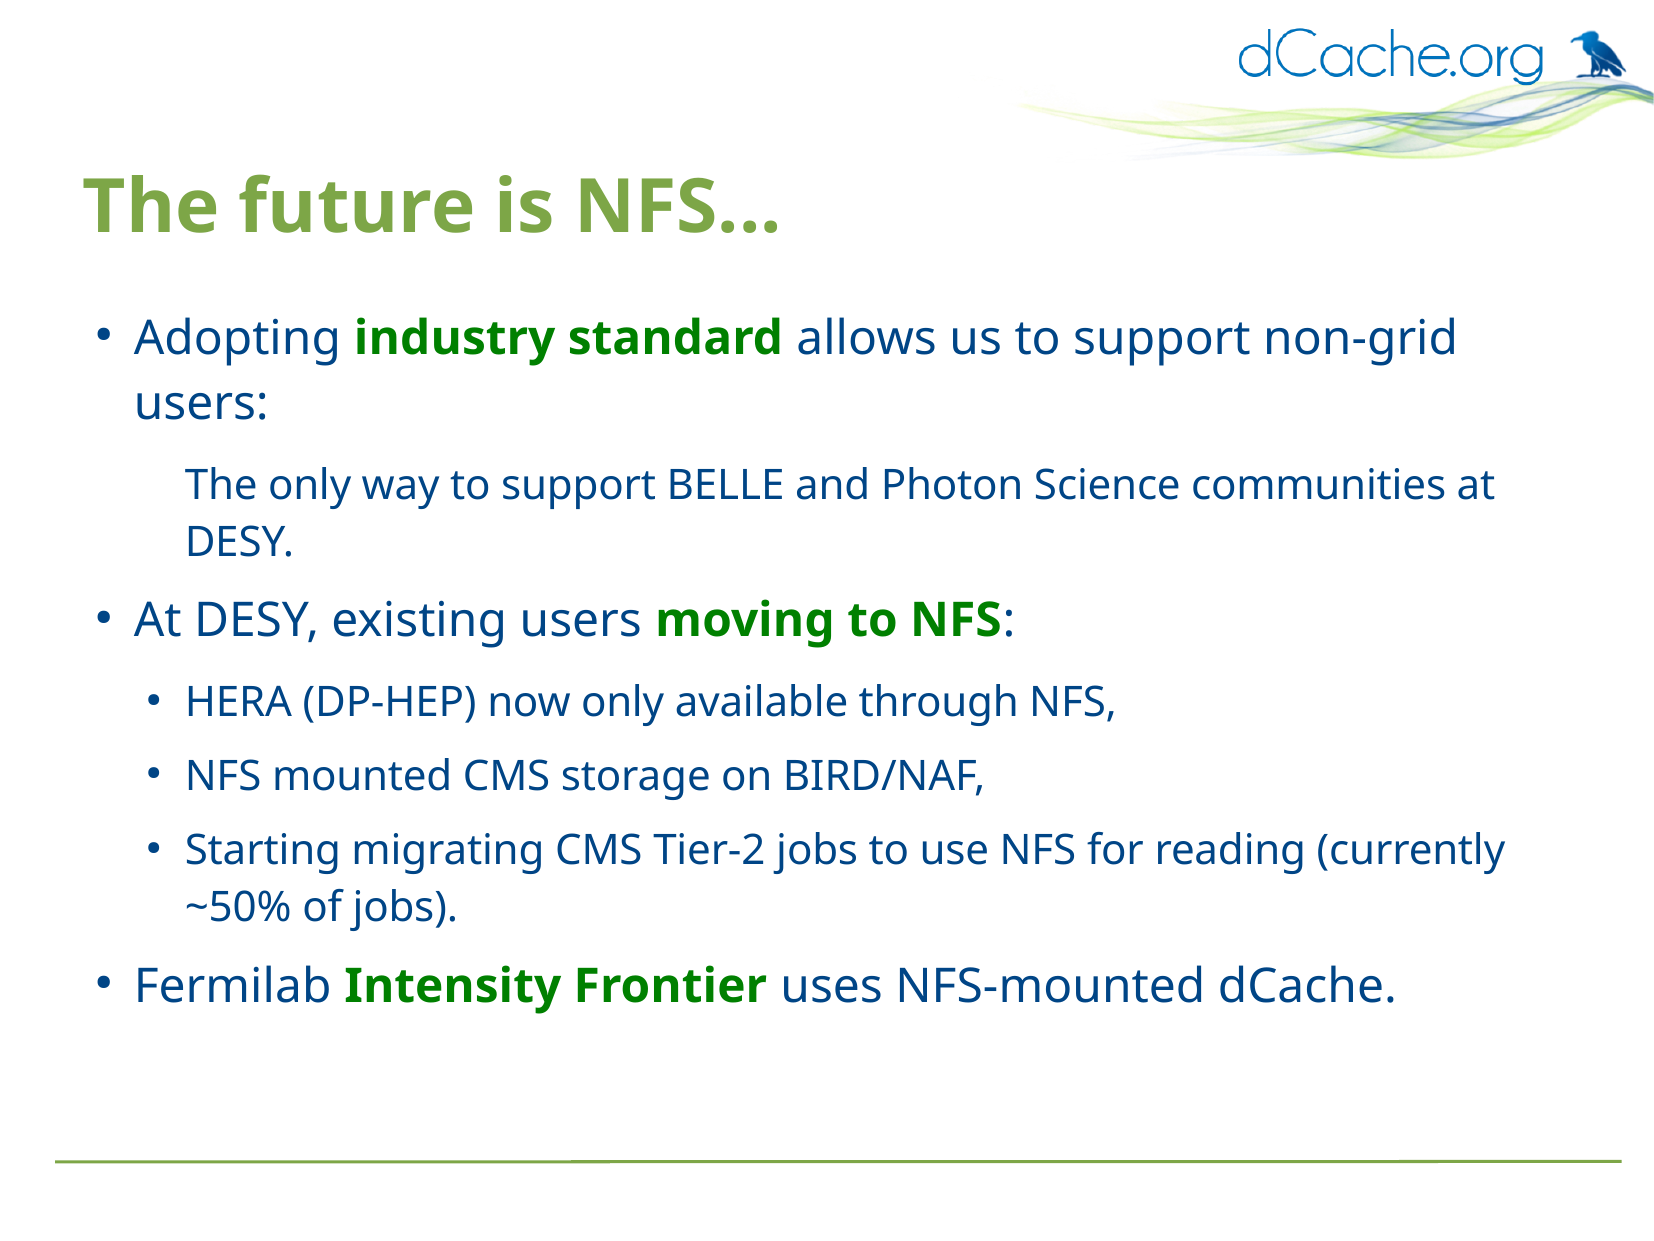

# The future is NFS...
Adopting industry standard allows us to support non-grid users:
The only way to support BELLE and Photon Science communities at DESY.
At DESY, existing users moving to NFS:
HERA (DP-HEP) now only available through NFS,
NFS mounted CMS storage on BIRD/NAF,
Starting migrating CMS Tier-2 jobs to use NFS for reading (currently ~50% of jobs).
Fermilab Intensity Frontier uses NFS-mounted dCache.